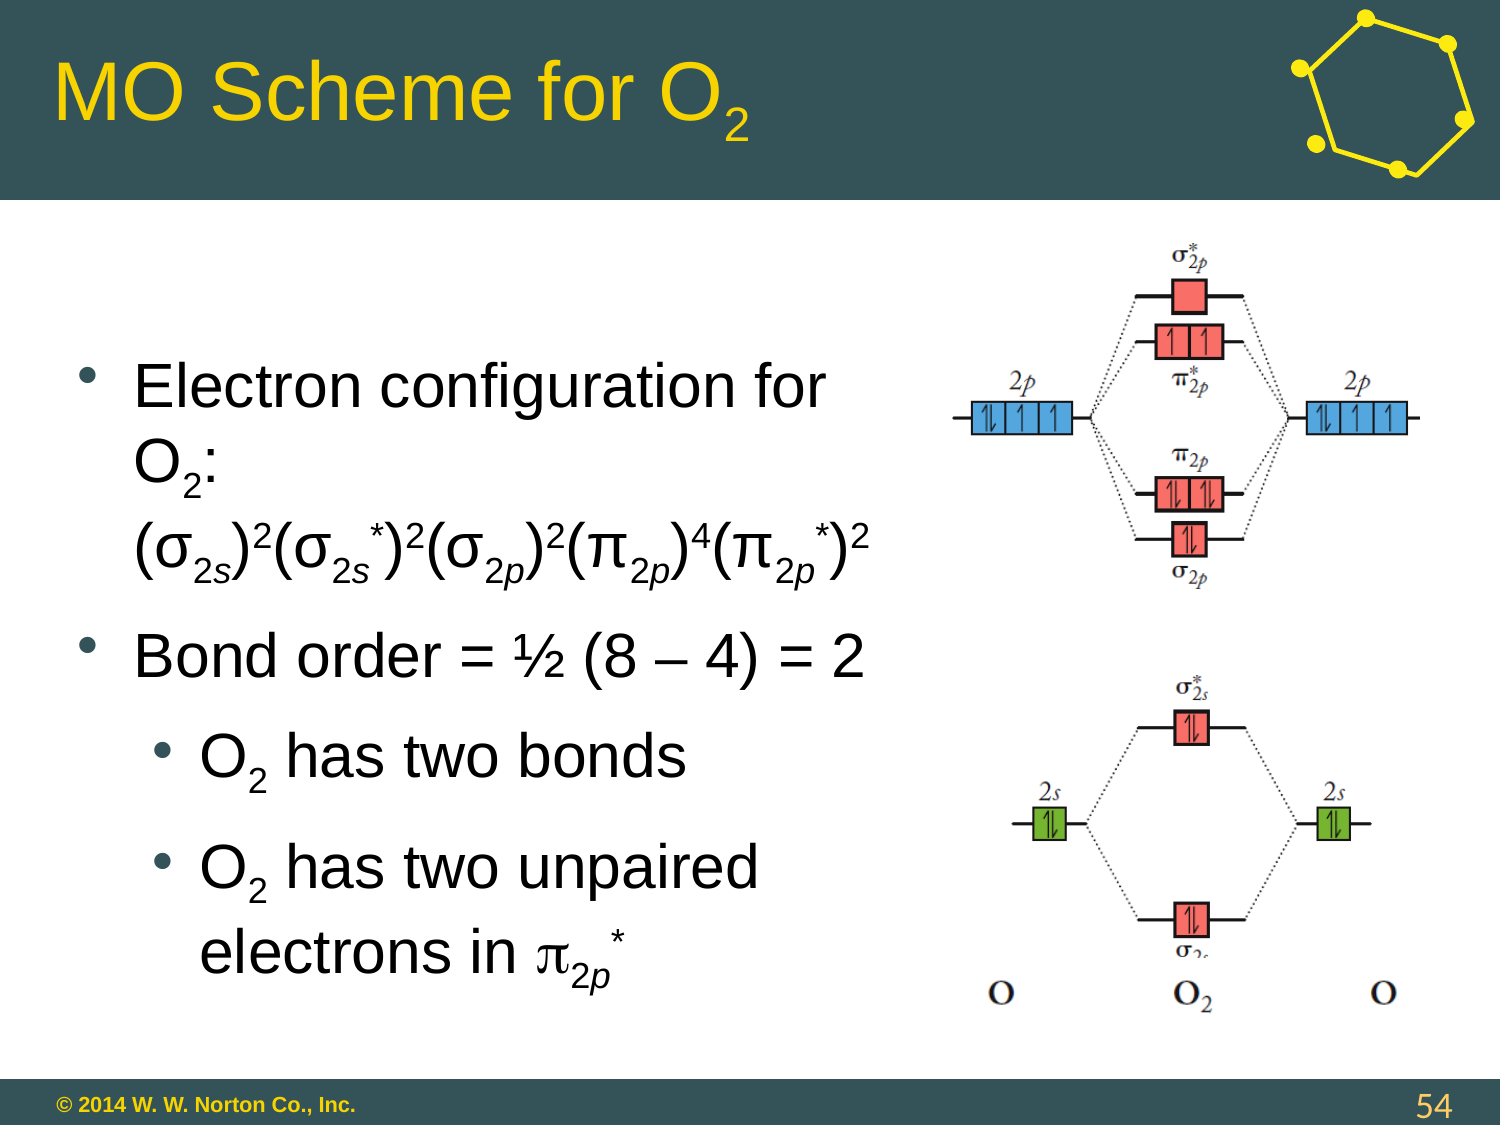

MO Scheme for O2
# Electron configuration for O2: (σ2s)2(σ2s*)2(σ2p)2(π2p)4(π2p*)2
Bond order = ½ (8 – 4) = 2
O2 has two bonds
O2 has two unpaired electrons in 2p*